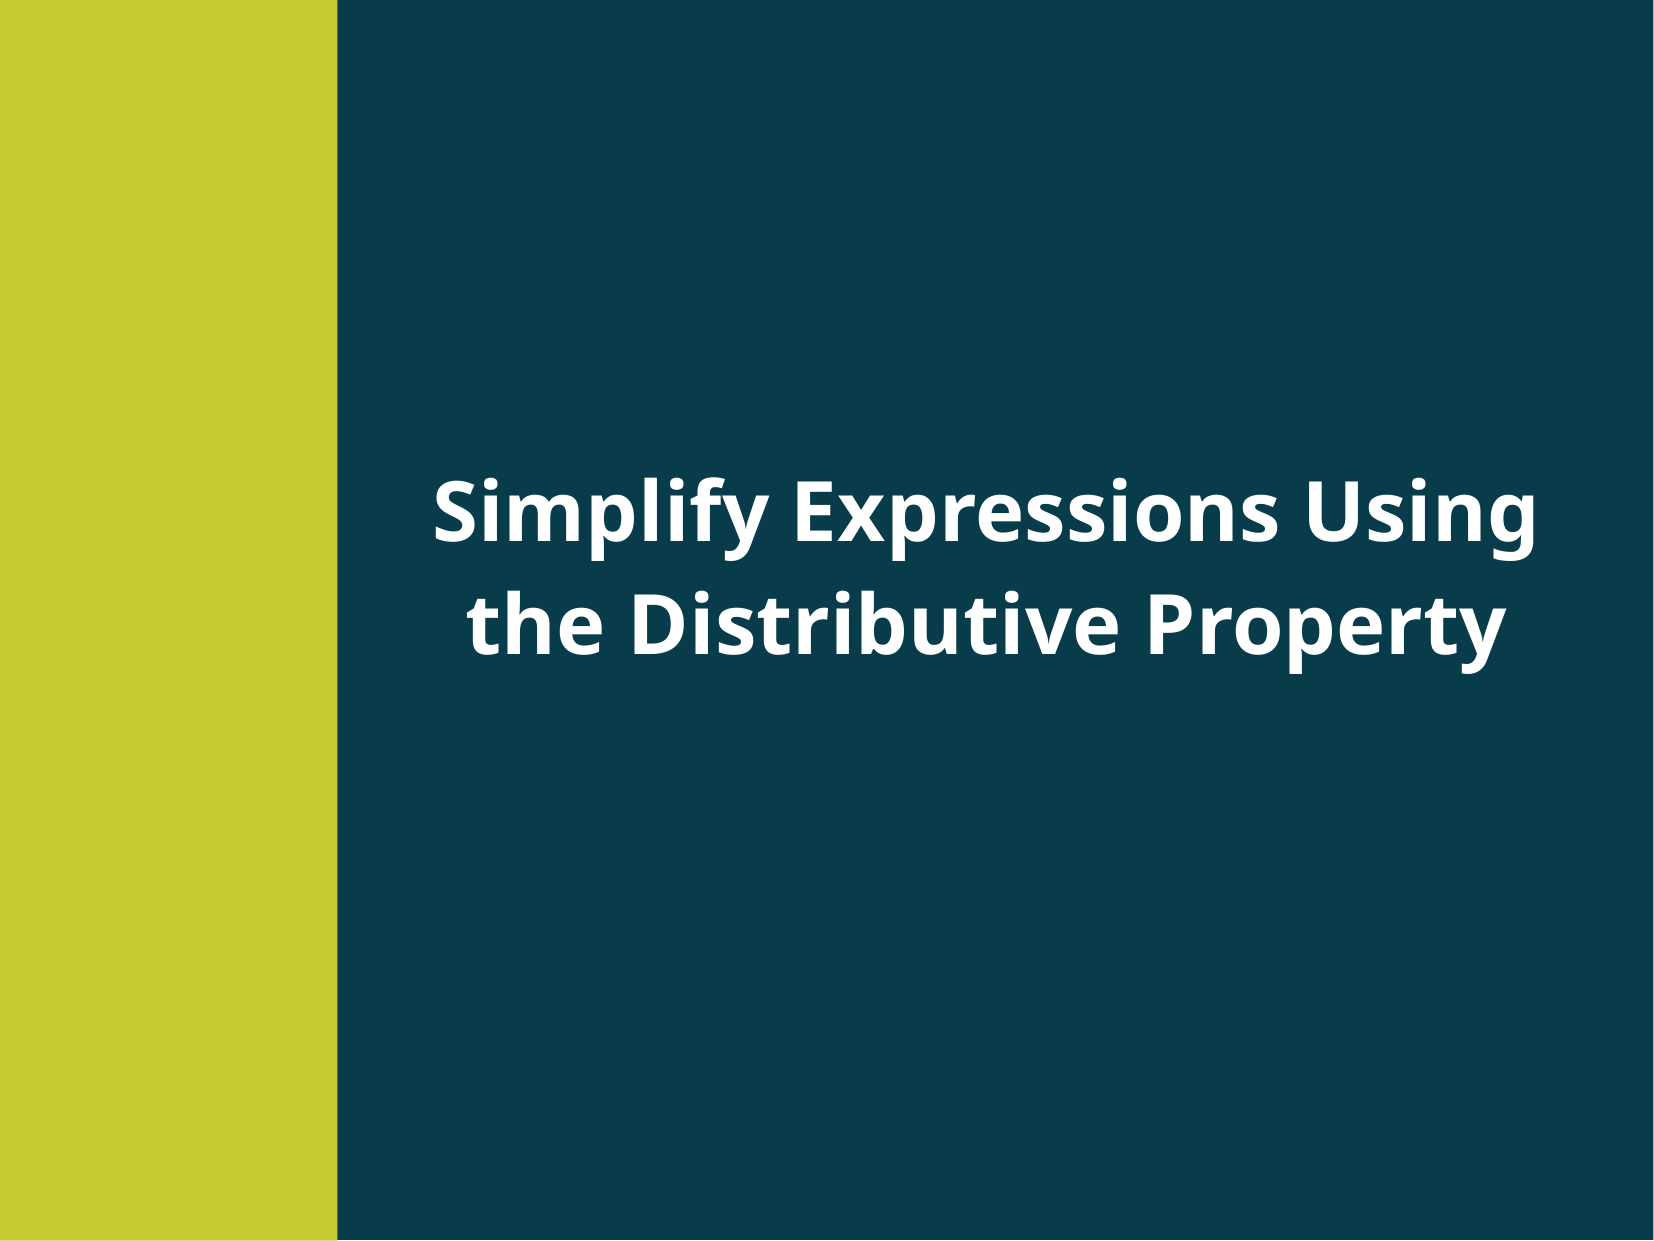

# Simplify Expressions Using the Distributive Property